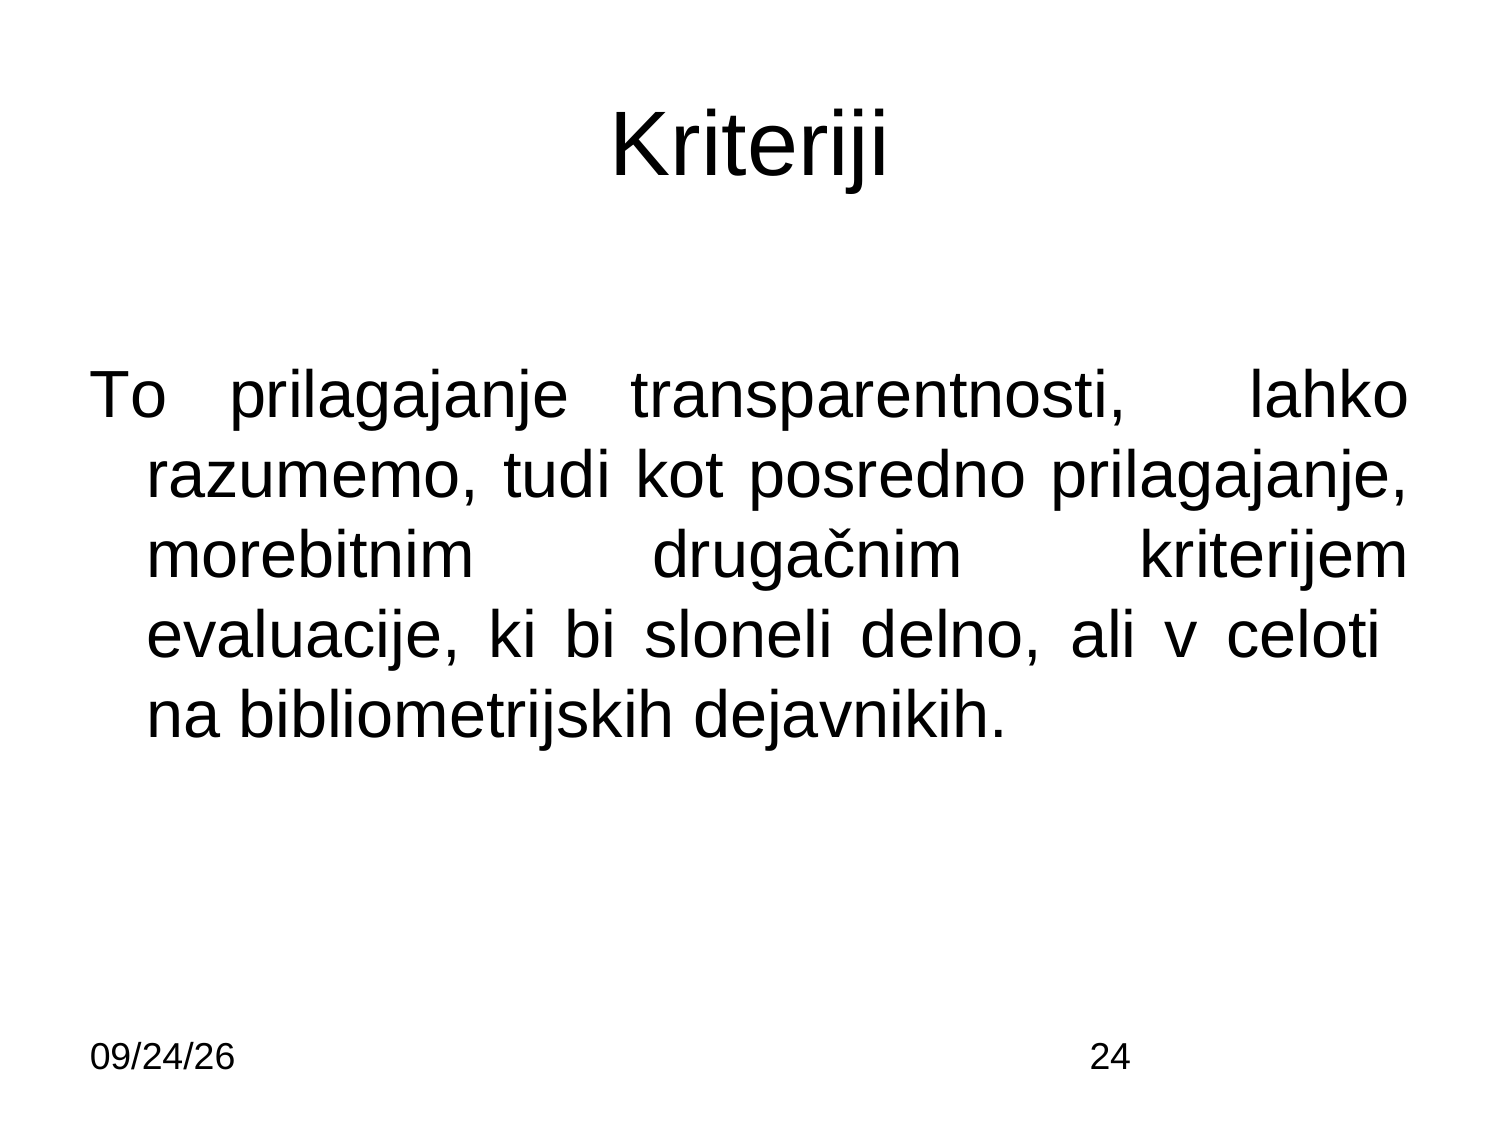

# Kriteriji
To prilagajanje transparentnosti, lahko razumemo, tudi kot posredno prilagajanje, morebitnim drugačnim kriterijem evaluacije, ki bi sloneli delno, ali v celoti na bibliometrijskih dejavnikih.
24